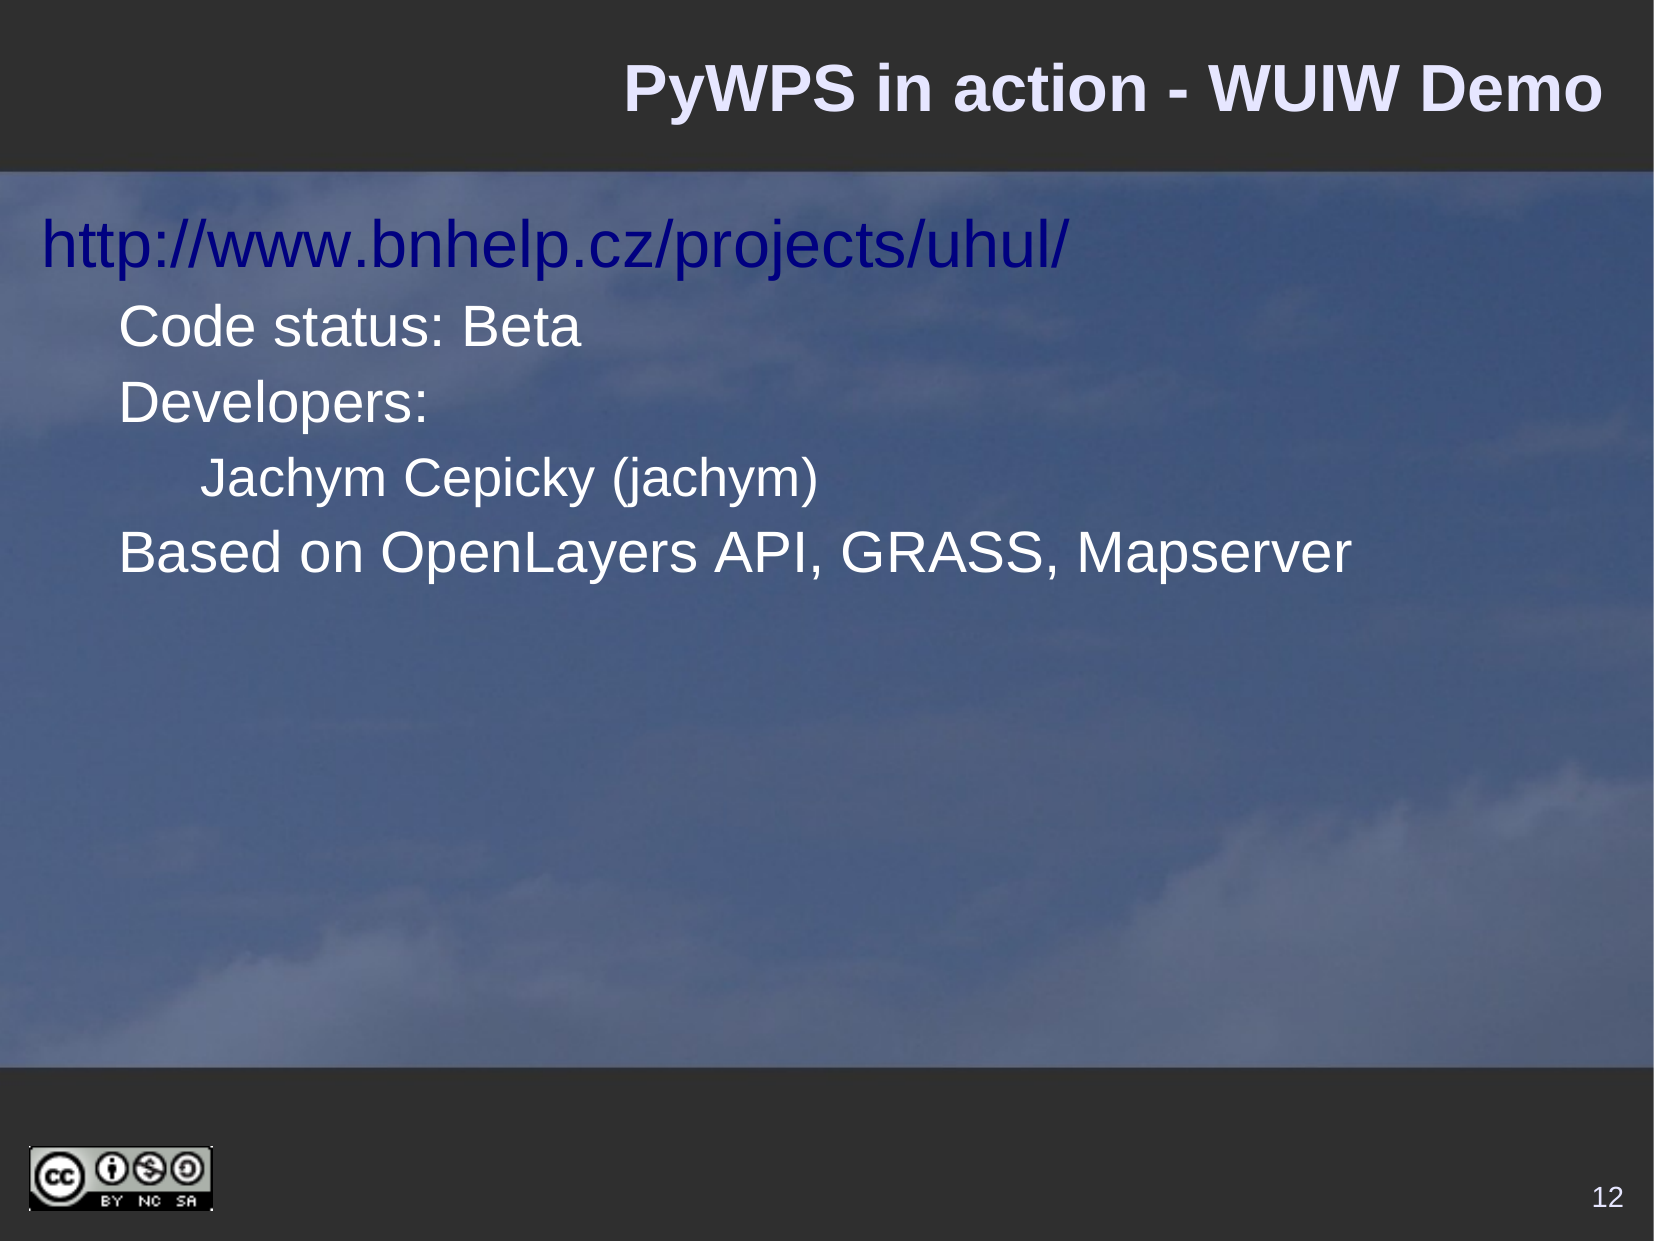

# PyWPS in action - WUIW Demo
http://www.bnhelp.cz/projects/uhul/
Code status: Beta
Developers:
Jachym Cepicky (jachym)
Based on OpenLayers API, GRASS, Mapserver
2006-06-01
12